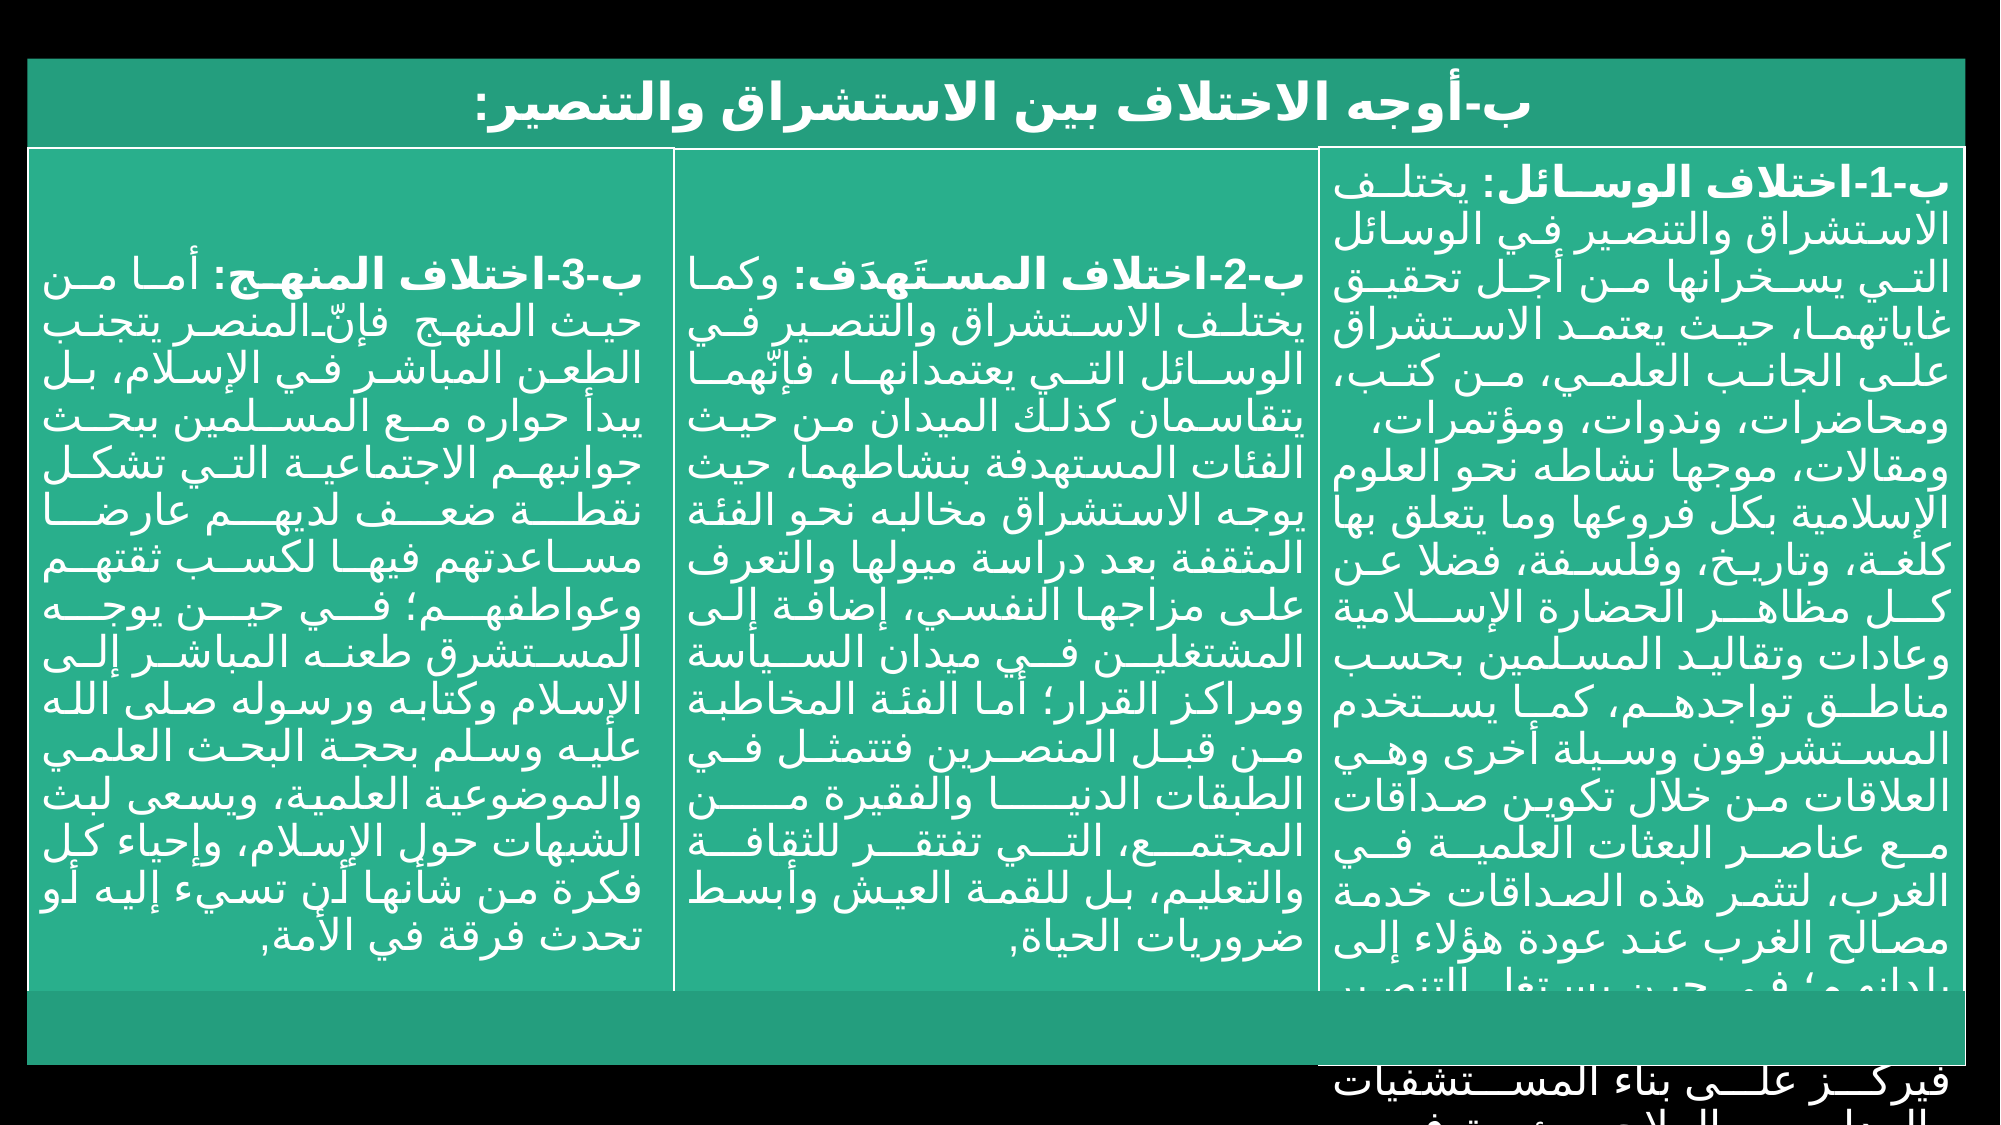

ب-أوجه الاختلاف بين الاستشراق والتنصير:
ب-1-اختلاف الوسائل: يختلف الاستشراق والتنصير في الوسائل التي يسخرانها من أجل تحقيق غاياتهما، حيث يعتمد الاستشراق على الجانب العلمي، من كتب، ومحاضرات، وندوات، ومؤتمرات، ومقالات، موجها نشاطه نحو العلوم الإسلامية بكل فروعها وما يتعلق بها كلغة، وتاريخ، وفلسفة، فضلا عن كل مظاهر الحضارة الإسلامية وعادات وتقاليد المسلمين بحسب مناطق تواجدهم، كما يستخدم المستشرقون وسيلة أخرى وهي العلاقات من خلال تكوين صداقات مع عناصر البعثات العلمية في الغرب، لتثمر هذه الصداقات خدمة مصالح الغرب عند عودة هؤلاء إلى بلدانهم؛ في حين يستغل التنصير لتحقيق أهدافه الجانب الاجتماعي، فيركز على بناء المستشفيات والمدارس، والملاجئ، وتوفير الأدوية والطعام للمحتاجين,
ب-3-اختلاف المنهج: أما من حيث المنهج فإنّ المنصر يتجنب الطعن المباشر في الإسلام، بل يبدأ حواره مع المسلمين ببحث جوانبهم الاجتماعية التي تشكل نقطة ضعف لديهم عارضا مساعدتهم فيها لكسب ثقتهم وعواطفهم؛ في حين يوجه المستشرق طعنه المباشر إلى الإسلام وكتابه ورسوله صلى الله عليه وسلم بحجة البحث العلمي والموضوعية العلمية، ويسعى لبث الشبهات حول الإسلام، وإحياء كل فكرة من شأنها أن تسيء إليه أو تحدث فرقة في الأمة,
ب-2-اختلاف المستَهدَف: وكما يختلف الاستشراق والتنصير في الوسائل التي يعتمدانها، فإنّهما يتقاسمان كذلك الميدان من حيث الفئات المستهدفة بنشاطهما، حيث يوجه الاستشراق مخالبه نحو الفئة المثقفة بعد دراسة ميولها والتعرف على مزاجها النفسي، إضافة إلى المشتغلين في ميدان السياسة ومراكز القرار؛ أما الفئة المخاطبة من قبل المنصرين فتتمثل في الطبقات الدنيا والفقيرة من المجتمع، التي تفتقر للثقافة والتعليم، بل للقمة العيش وأبسط ضروريات الحياة,